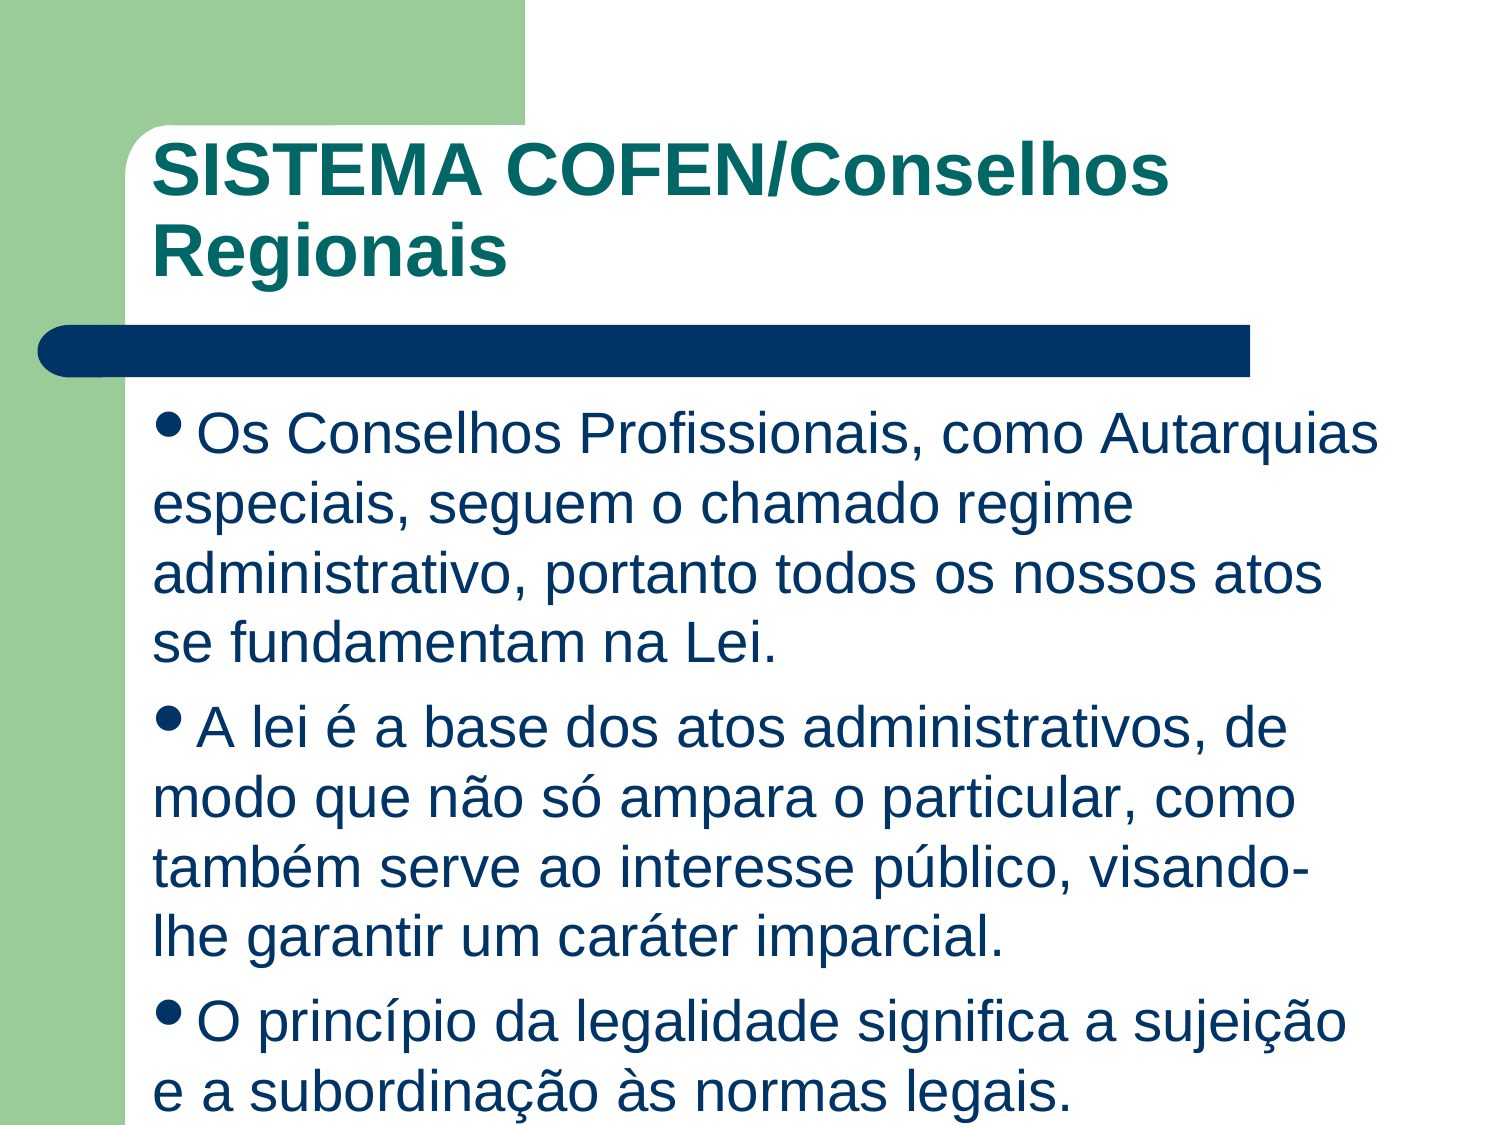

# SISTEMA COFEN/Conselhos Regionais
Os Conselhos Profissionais, como Autarquias especiais, seguem o chamado regime administrativo, portanto todos os nossos atos se fundamentam na Lei.
A lei é a base dos atos administrativos, de modo que não só ampara o particular, como também serve ao interesse público, visando-lhe garantir um caráter imparcial.
O princípio da legalidade significa a sujeição e a subordinação às normas legais.